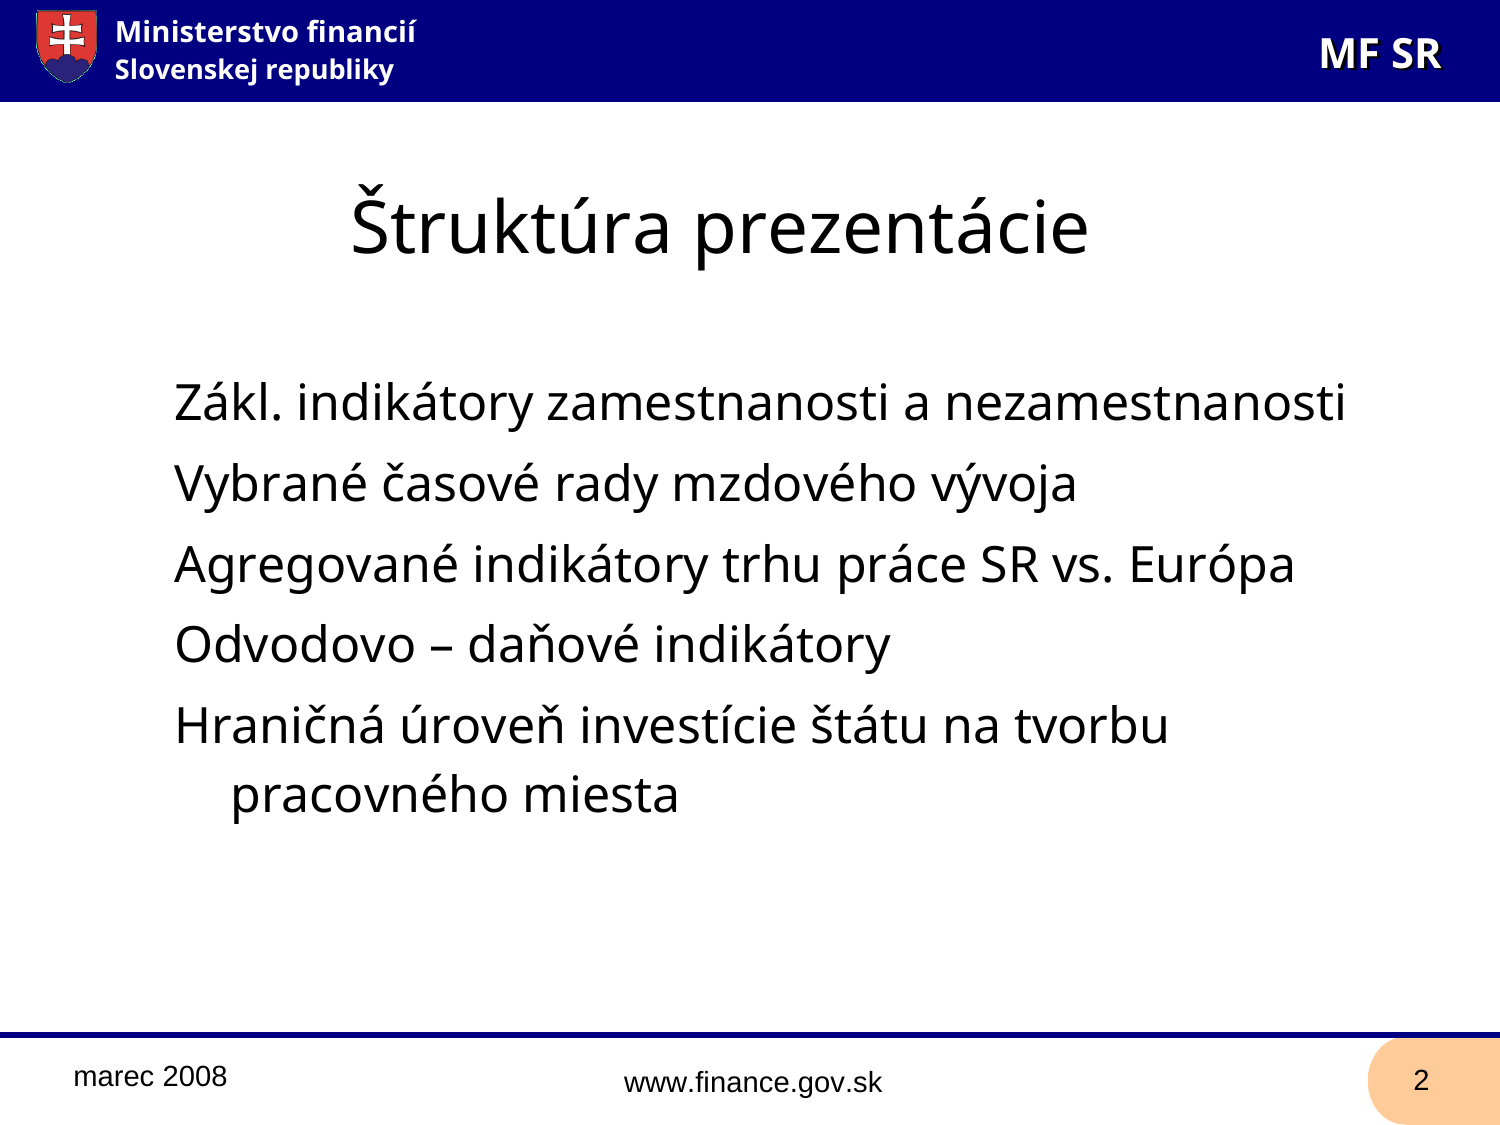

# Štruktúra prezentácie
Zákl. indikátory zamestnanosti a nezamestnanosti
Vybrané časové rady mzdového vývoja
Agregované indikátory trhu práce SR vs. Európa
Odvodovo – daňové indikátory
Hraničná úroveň investície štátu na tvorbu pracovného miesta
marec 2008
2
www.finance.gov.sk